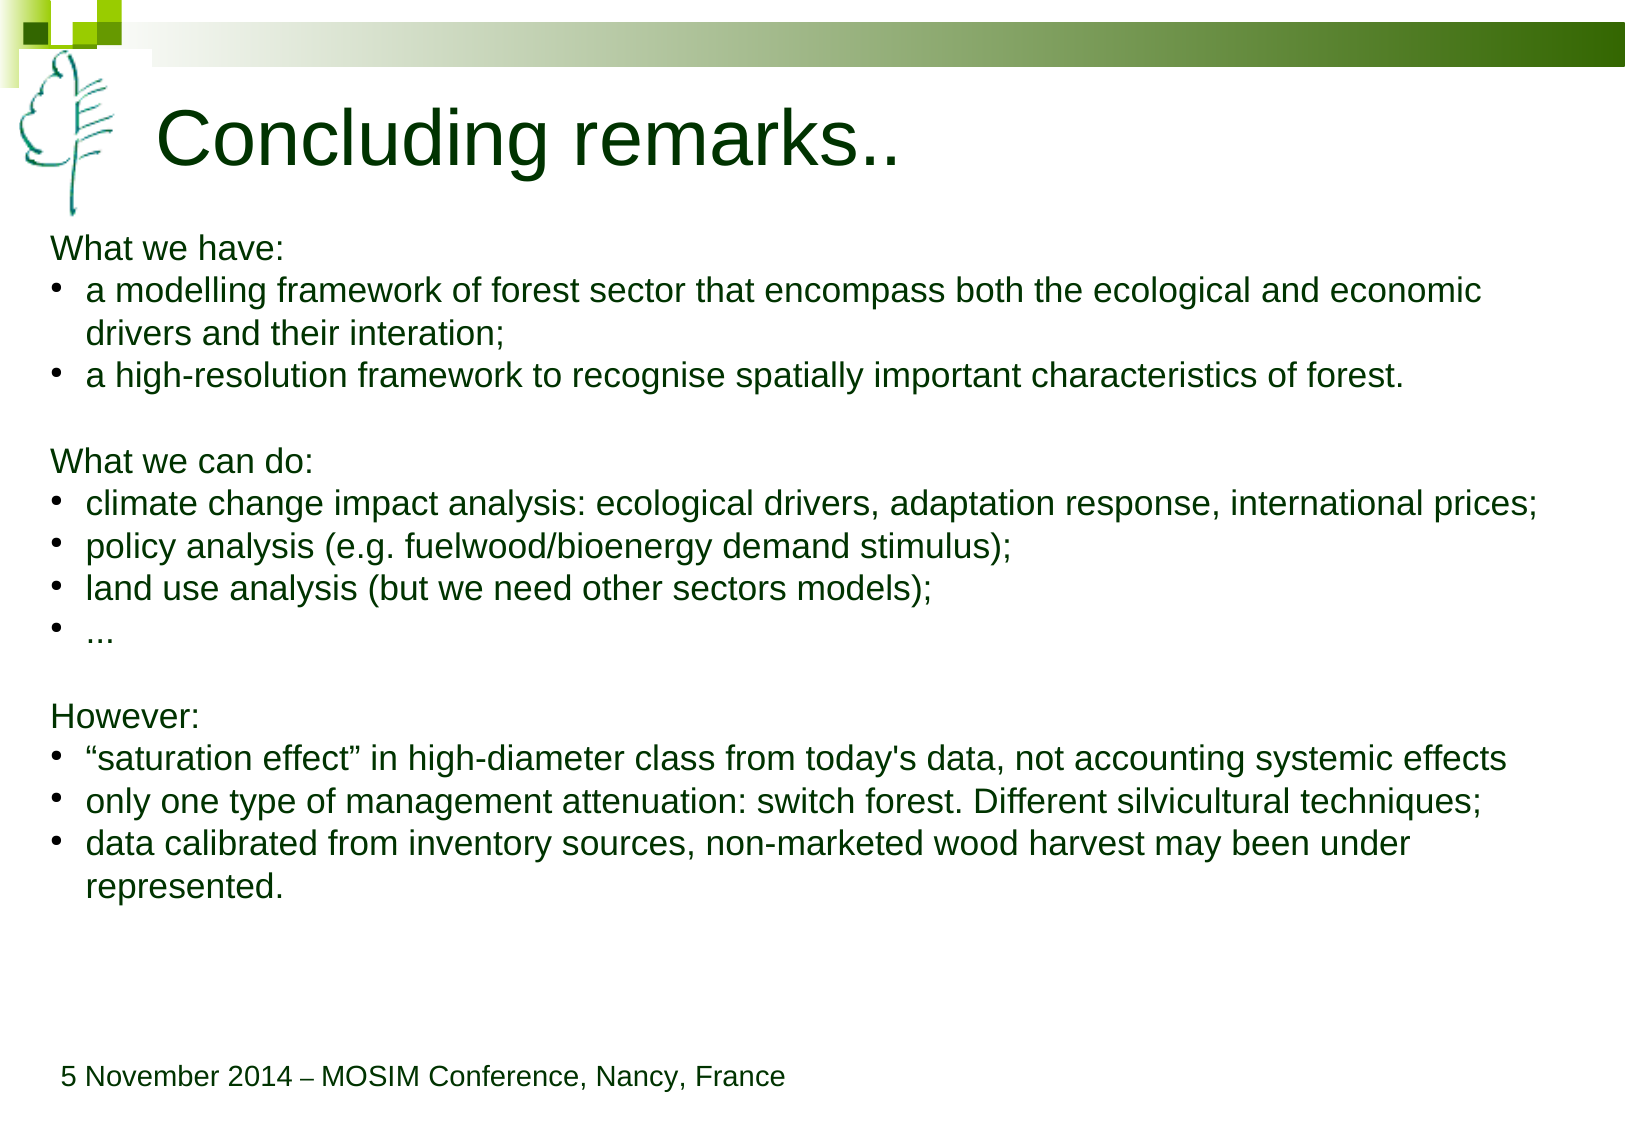

# Concluding remarks..
What we have:
a modelling framework of forest sector that encompass both the ecological and economic drivers and their interation;
a high-resolution framework to recognise spatially important characteristics of forest.
What we can do:
climate change impact analysis: ecological drivers, adaptation response, international prices;
policy analysis (e.g. fuelwood/bioenergy demand stimulus);
land use analysis (but we need other sectors models);
...
However:
“saturation effect” in high-diameter class from today's data, not accounting systemic effects
only one type of management attenuation: switch forest. Different silvicultural techniques;
data calibrated from inventory sources, non-marketed wood harvest may been under represented.